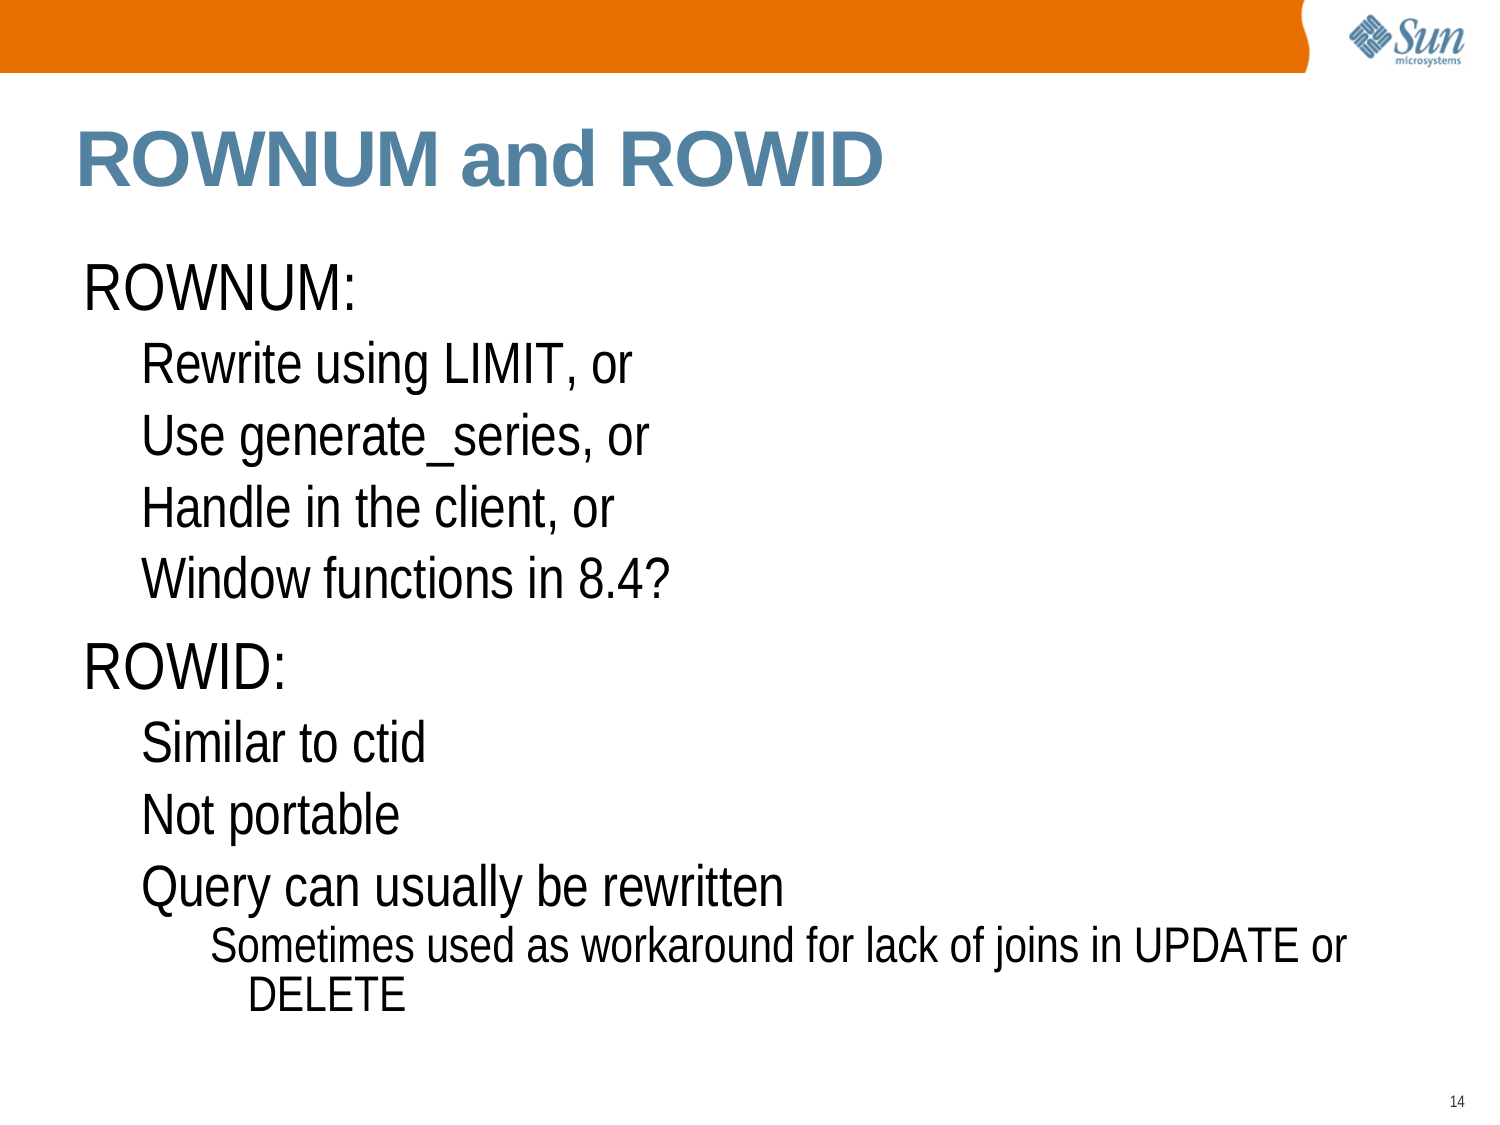

# ROWNUM and ROWID
ROWNUM:
Rewrite using LIMIT, or
Use generate_series, or
Handle in the client, or
Window functions in 8.4?
ROWID:
Similar to ctid
Not portable
Query can usually be rewritten
Sometimes used as workaround for lack of joins in UPDATE or DELETE